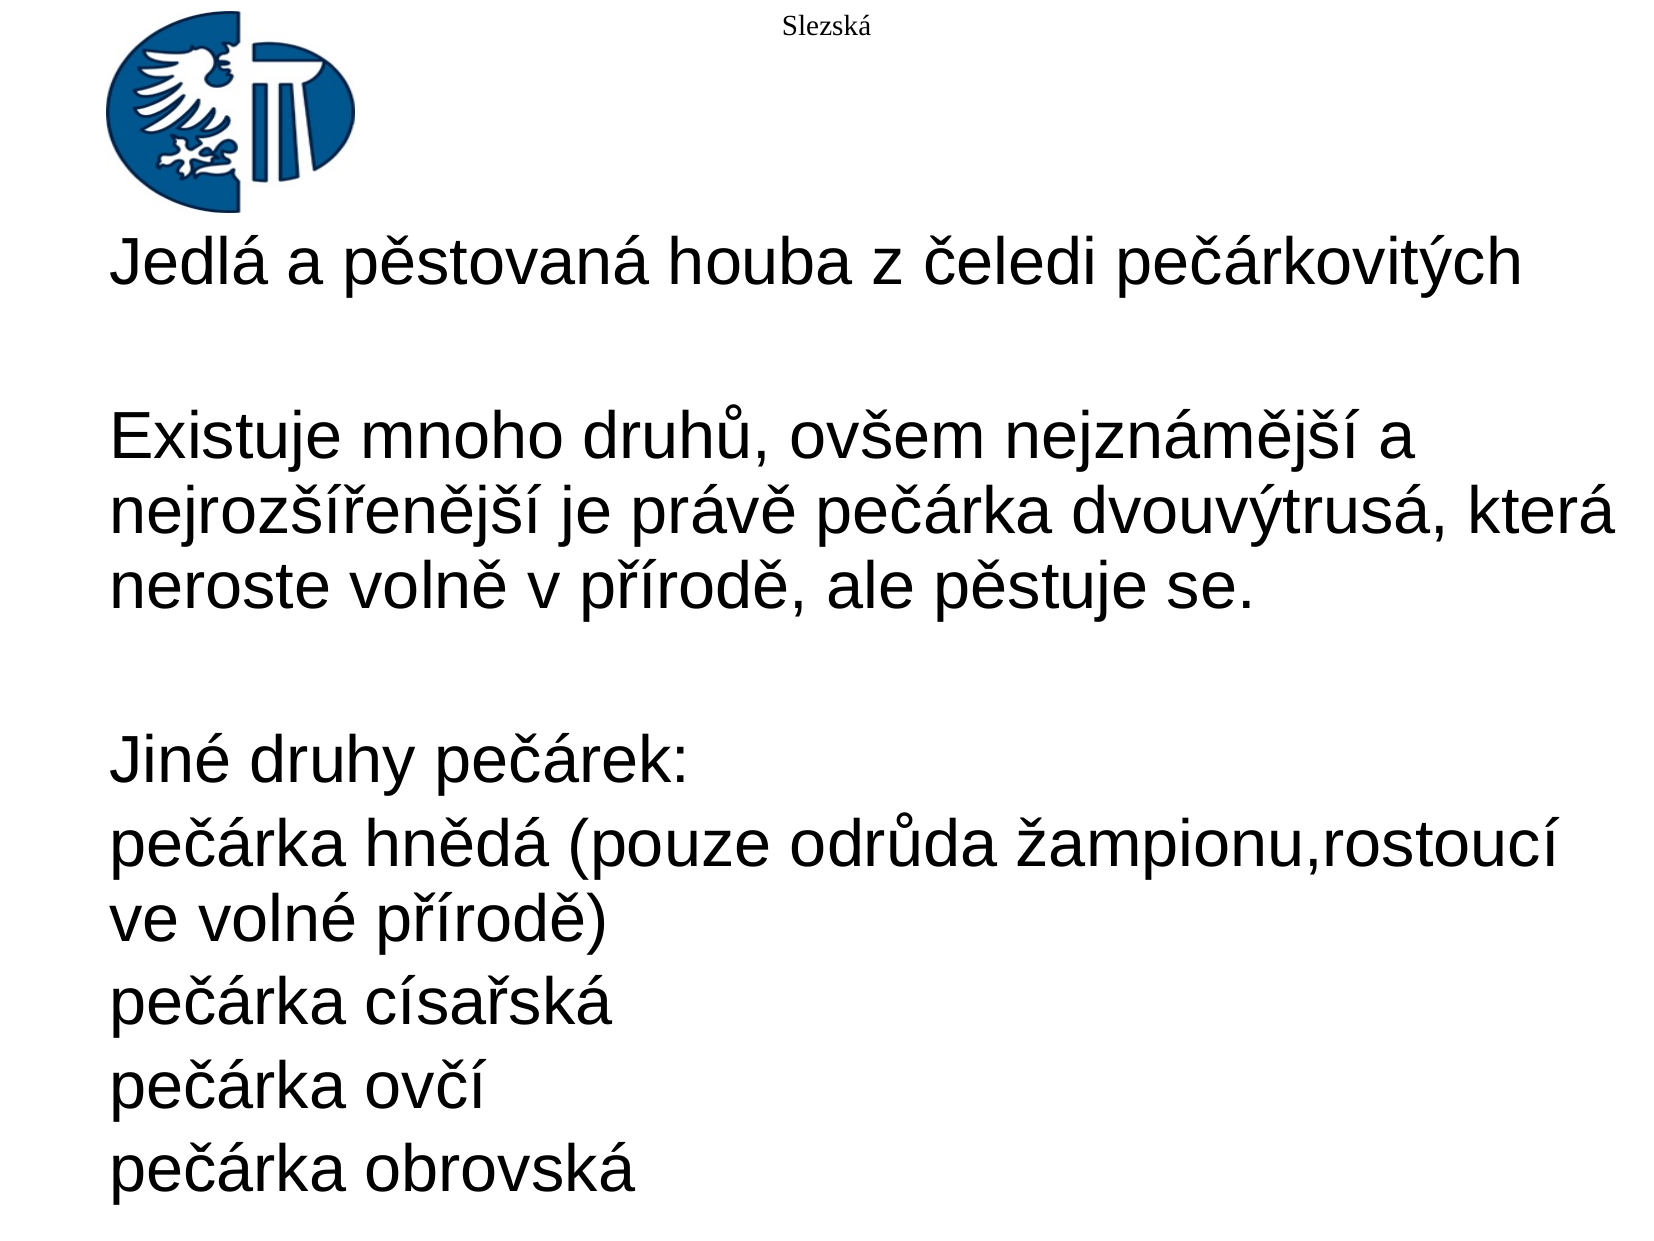

ahoj
Jedlá a pěstovaná houba z čeledi pečárkovitých
Existuje mnoho druhů, ovšem nejznámější a nejrozšířenější je právě pečárka dvouvýtrusá, která neroste volně v přírodě, ale pěstuje se.
Jiné druhy pečárek:
pečárka hnědá (pouze odrůda žampionu,rostoucí ve volné přírodě)
pečárka císařská
pečárka ovčí
pečárka obrovská